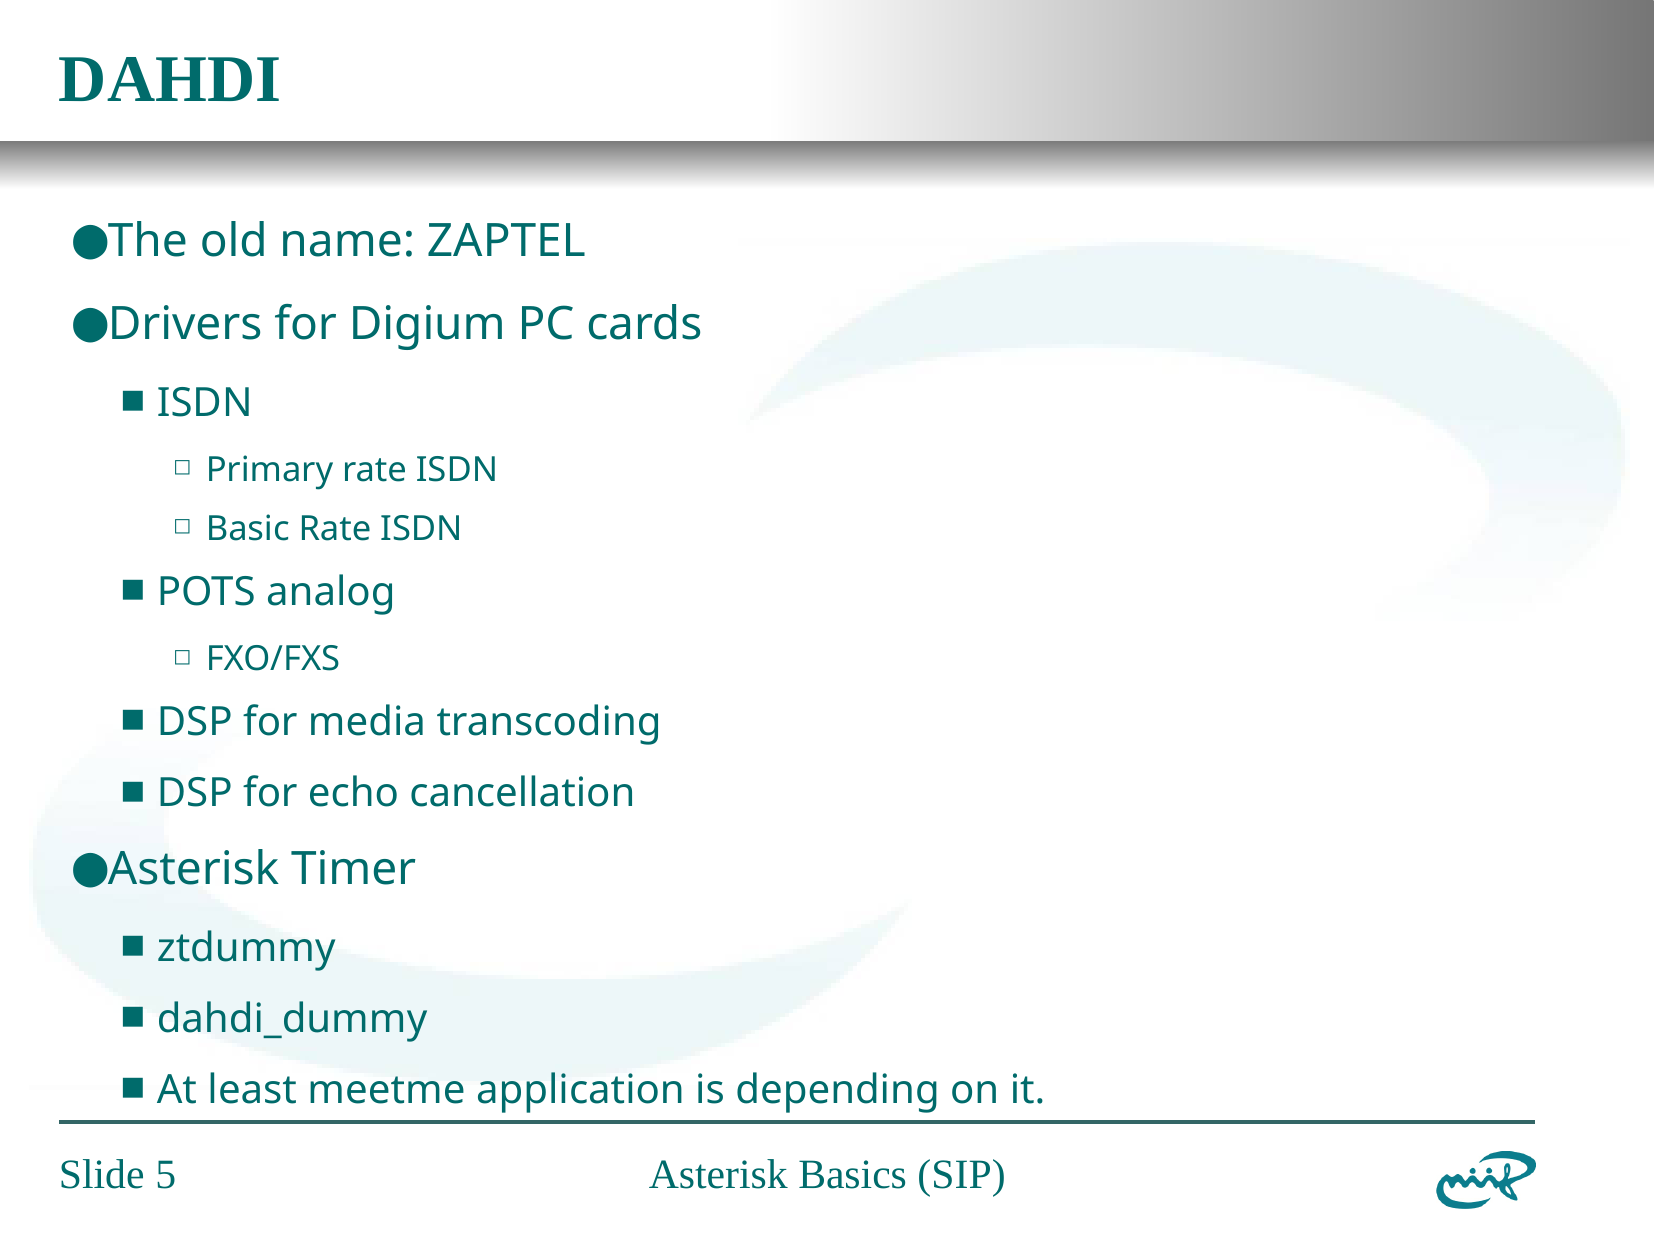

# DAHDI
The old name: ZAPTEL
Drivers for Digium PC cards
ISDN
Primary rate ISDN
Basic Rate ISDN
POTS analog
FXO/FXS
DSP for media transcoding
DSP for echo cancellation
Asterisk Timer
ztdummy
dahdi_dummy
At least meetme application is depending on it.
5
Asterisk Basics (SIP)